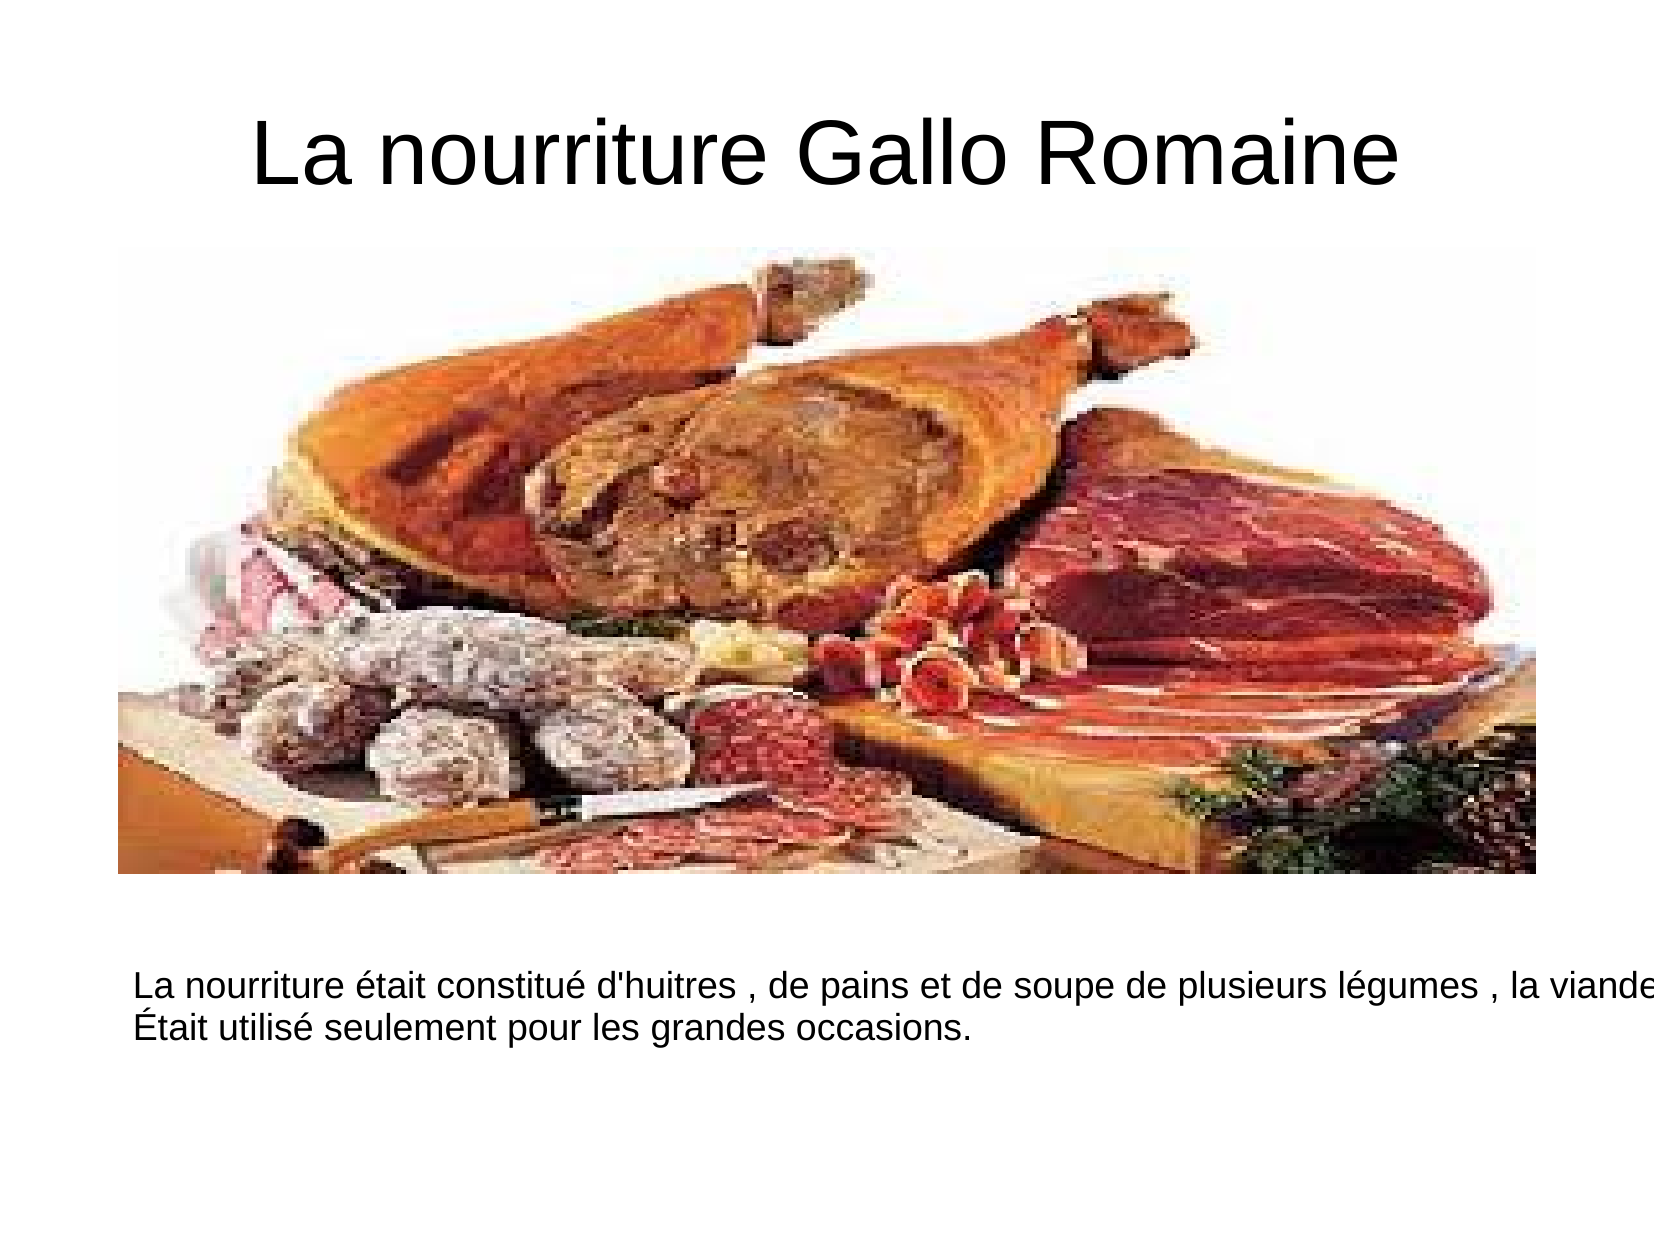

# La nourriture Gallo Romaine
La nourriture était constitué d'huitres , de pains et de soupe de plusieurs légumes , la viande
Était utilisé seulement pour les grandes occasions.